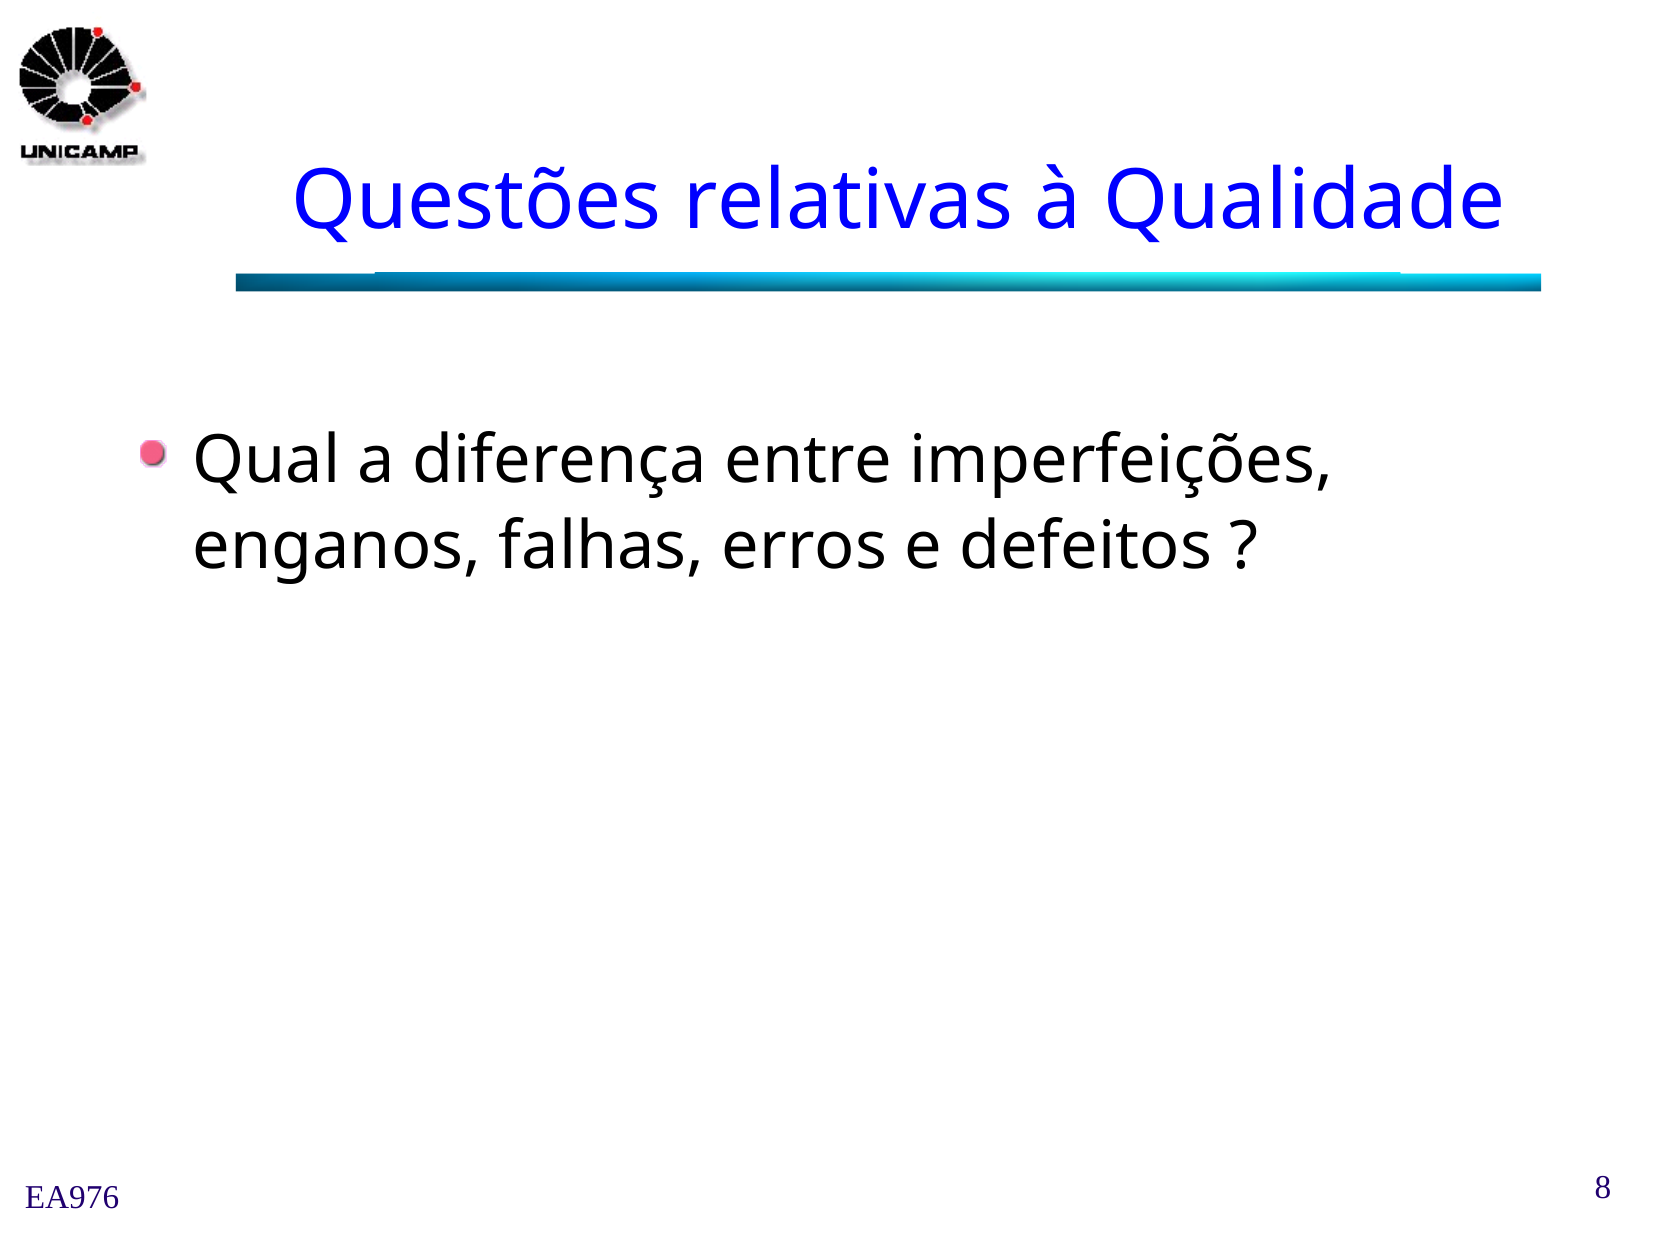

# Questões relativas à Qualidade
Qual a diferença entre imperfeições, enganos, falhas, erros e defeitos ?
8